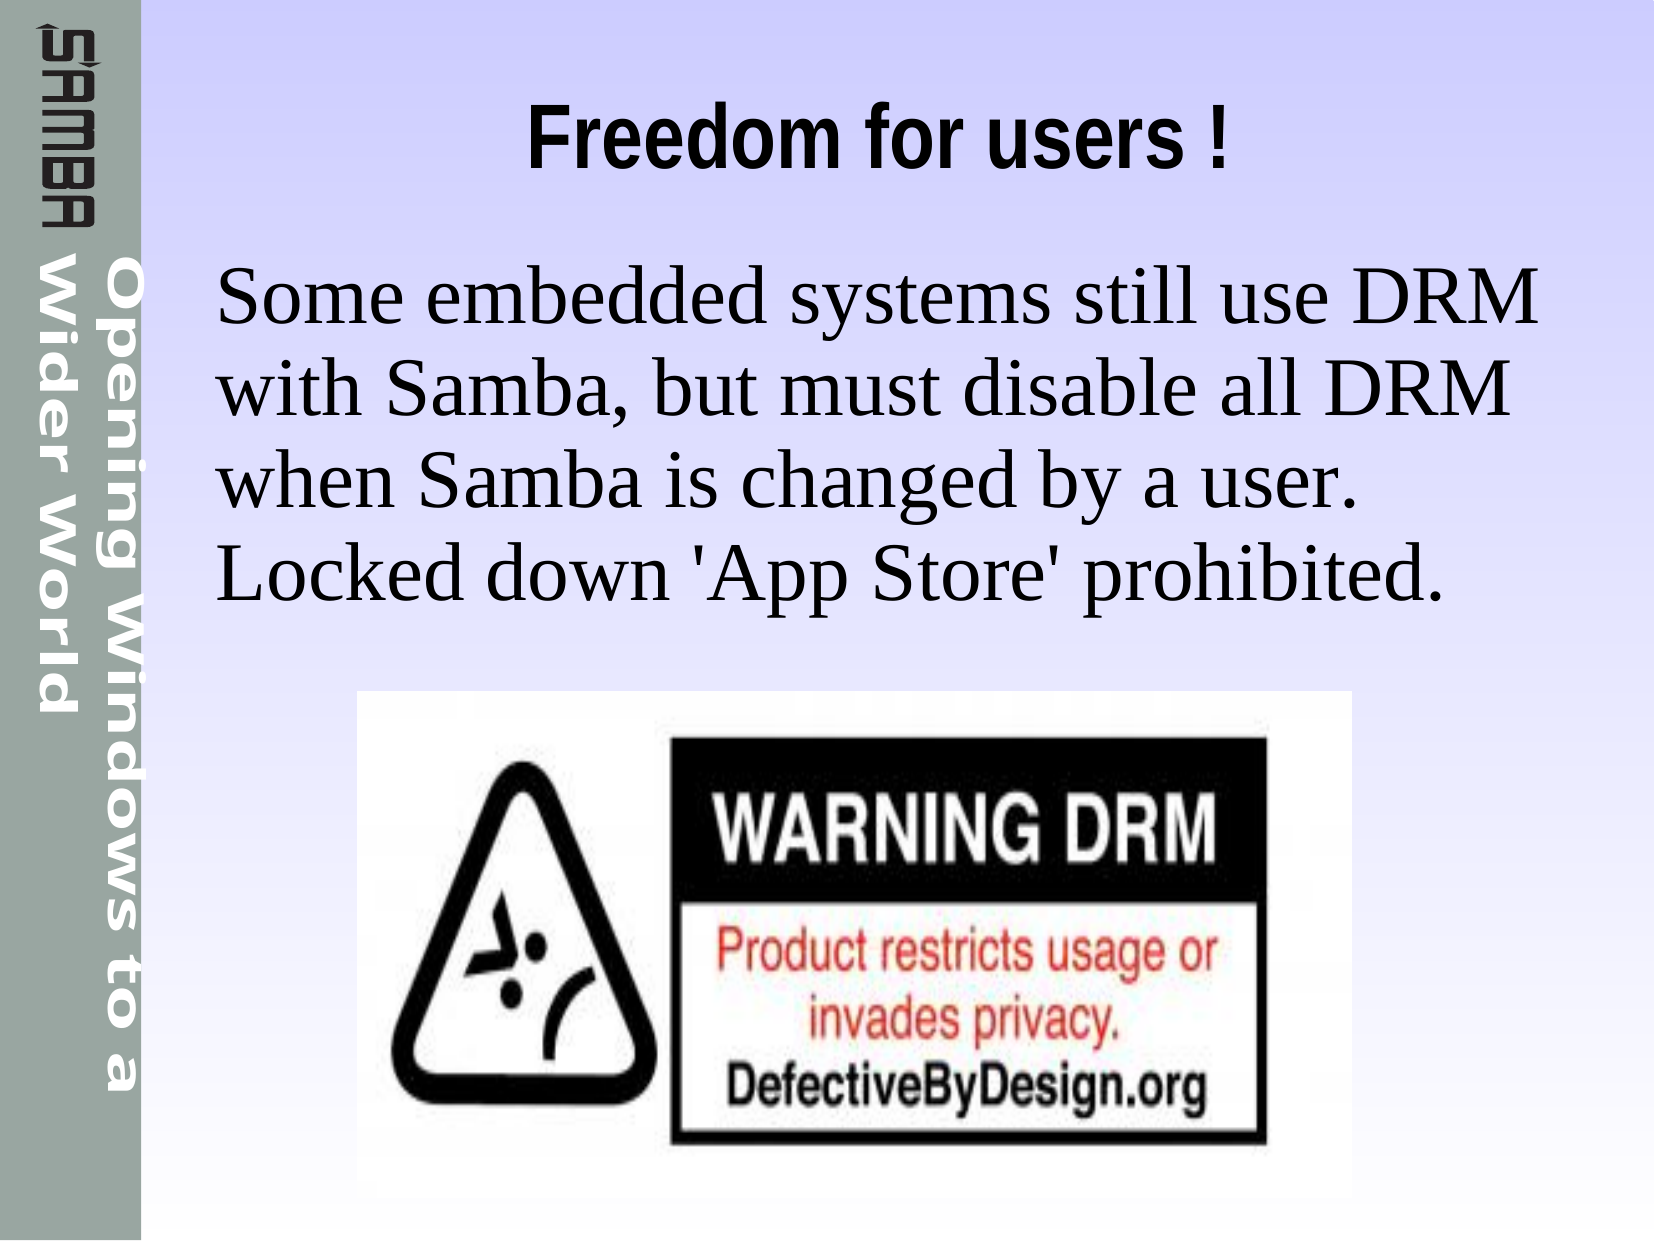

# Freedom for users !
Some embedded systems still use DRM
with Samba, but must disable all DRM
when Samba is changed by a user.
Locked down 'App Store' prohibited.